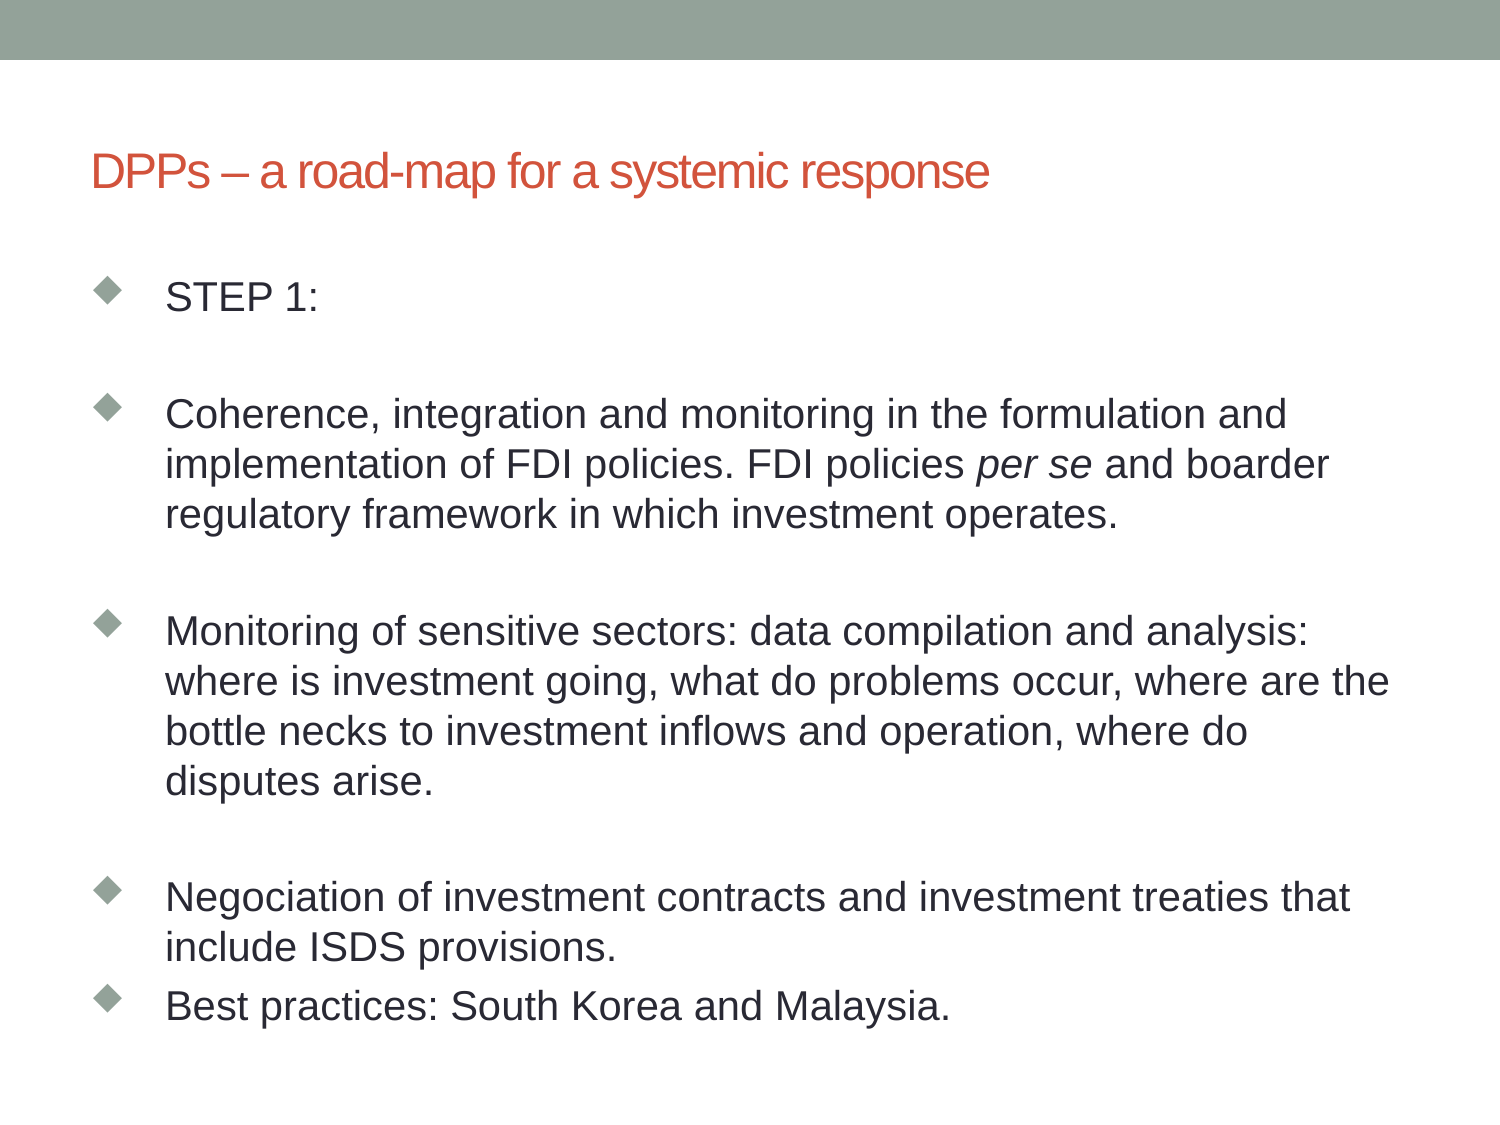

# DPPs – a road-map for a systemic response
STEP 1:
Coherence, integration and monitoring in the formulation and implementation of FDI policies. FDI policies per se and boarder regulatory framework in which investment operates.
Monitoring of sensitive sectors: data compilation and analysis: where is investment going, what do problems occur, where are the bottle necks to investment inflows and operation, where do disputes arise.
Negociation of investment contracts and investment treaties that include ISDS provisions.
Best practices: South Korea and Malaysia.